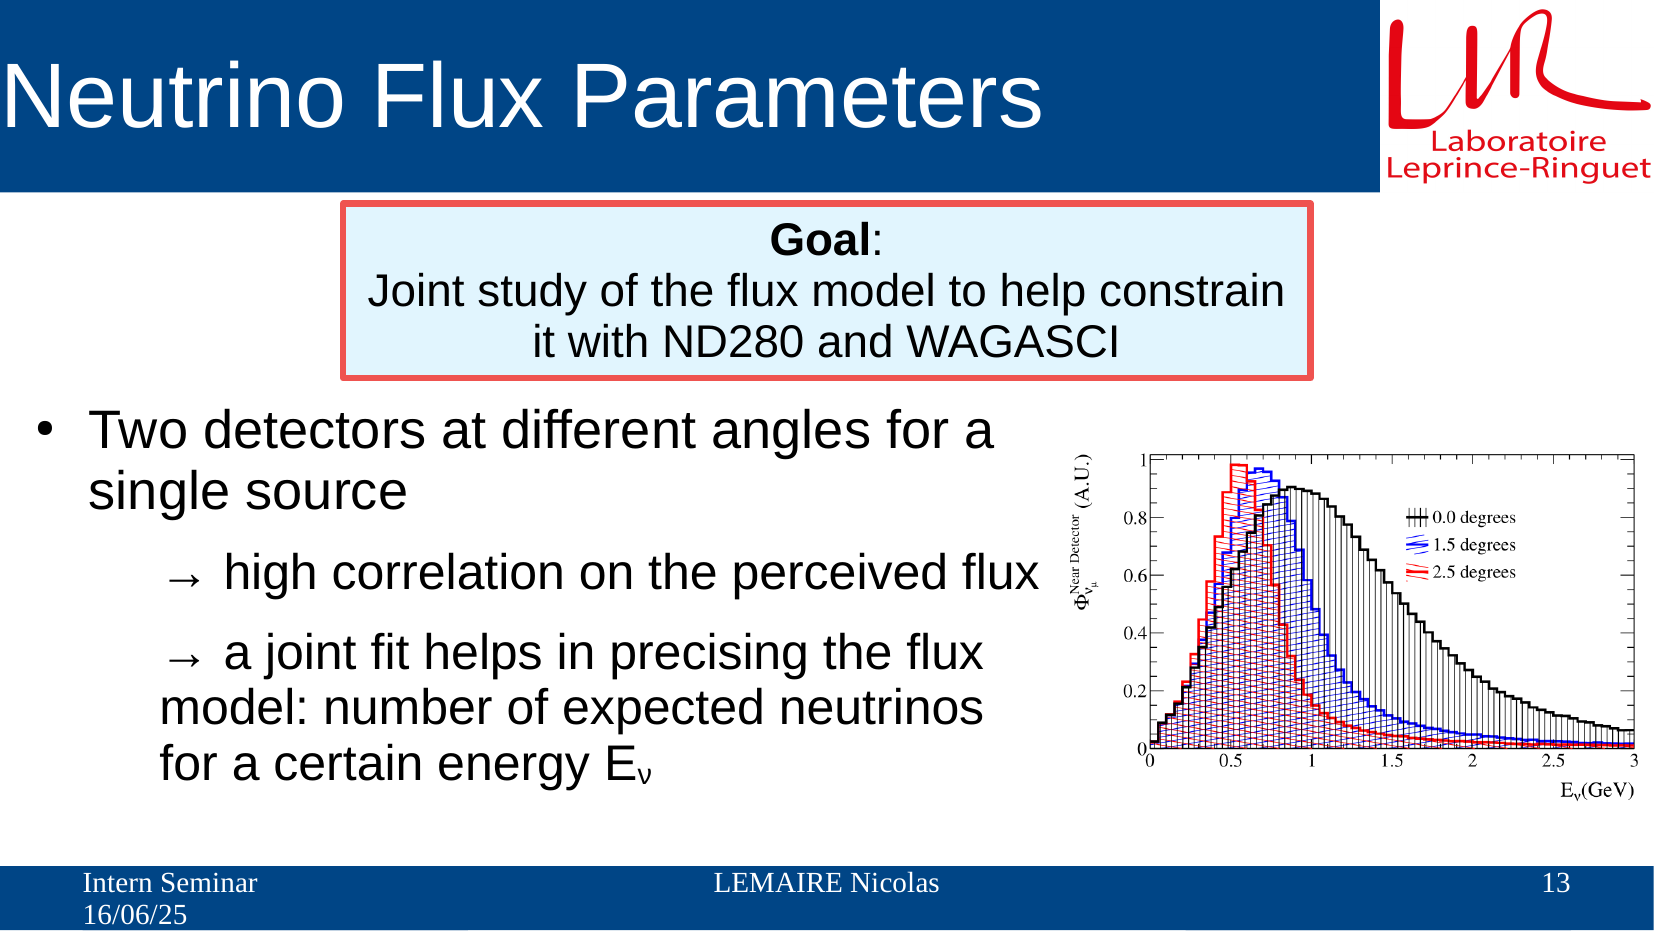

# Neutrino Flux Parameters
Goal:
Joint study of the flux model to help constrain it with ND280 and WAGASCI
Two detectors at different angles for a single source
→ high correlation on the perceived flux
→ a joint fit helps in precising the flux model: number of expected neutrinos for a certain energy Eν
13